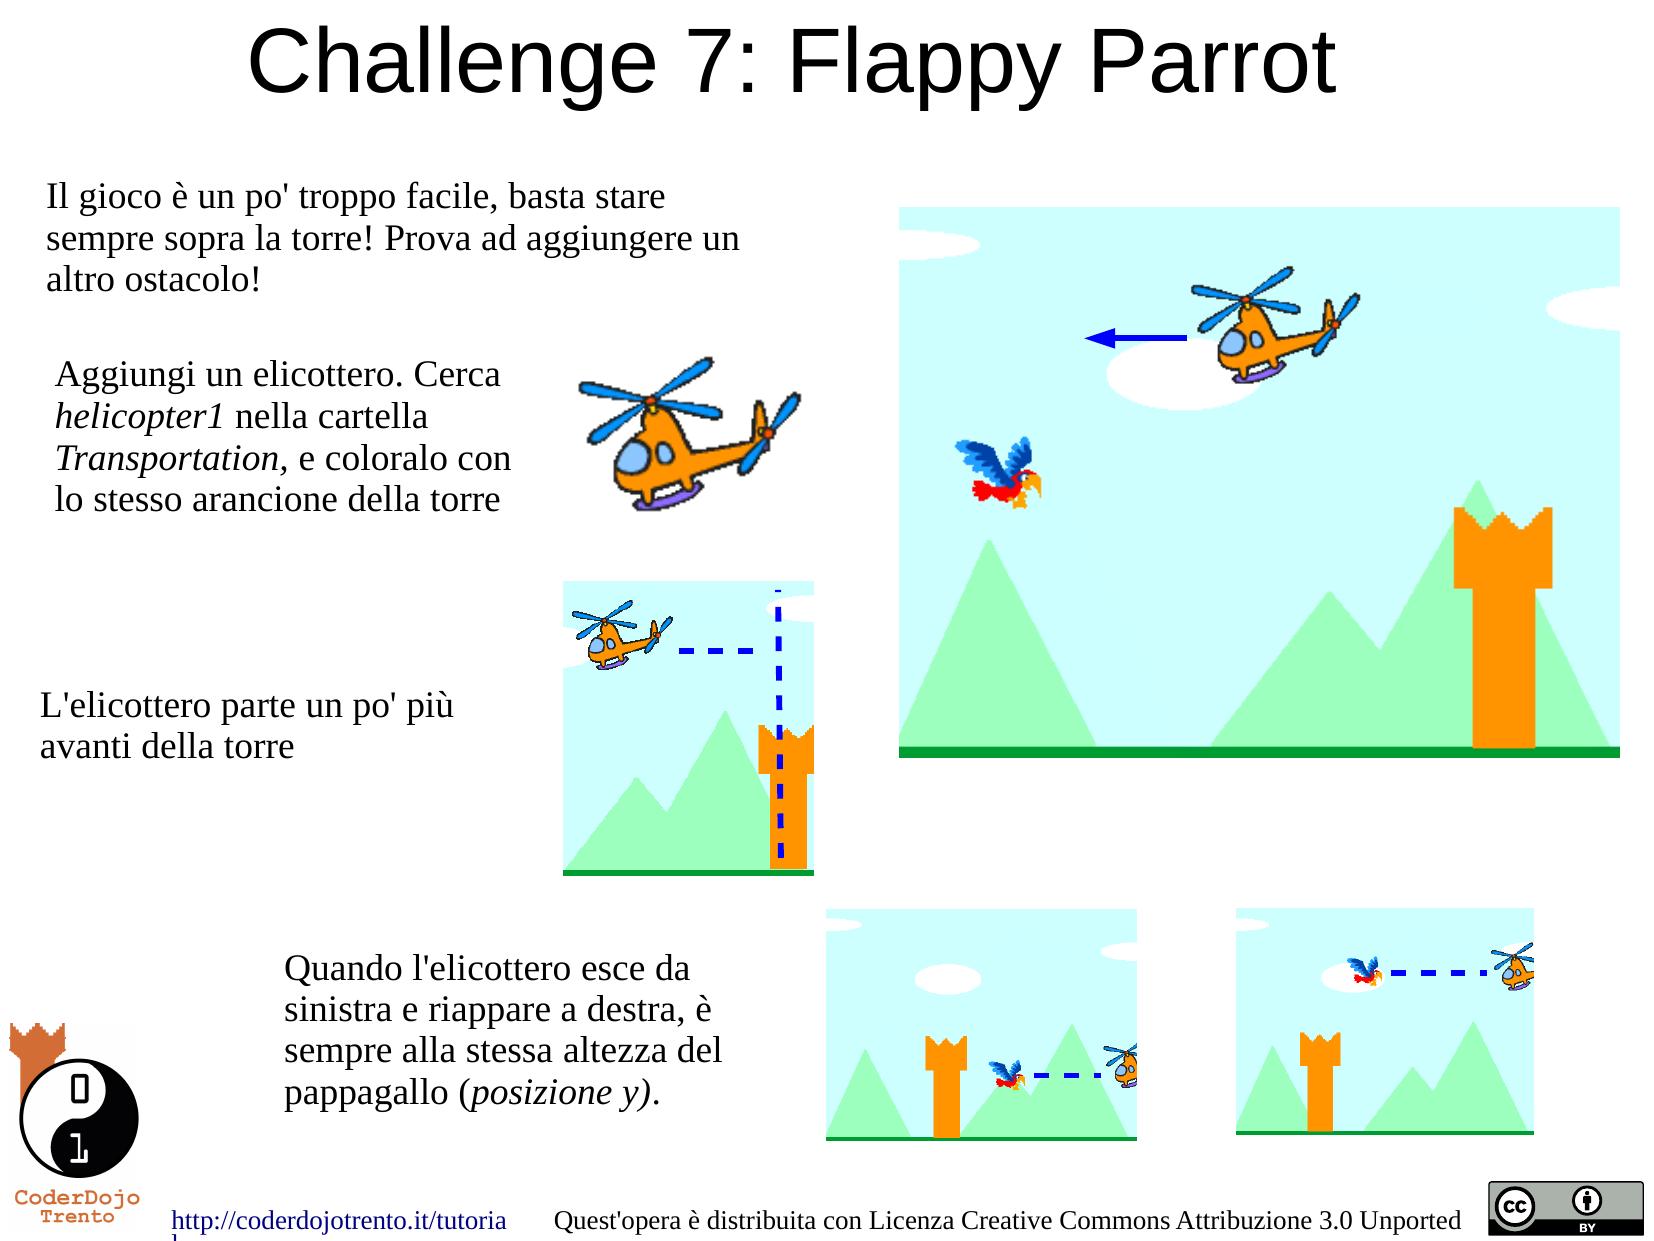

# Challenge 7: Flappy Parrot
Il gioco è un po' troppo facile, basta stare sempre sopra la torre! Prova ad aggiungere un altro ostacolo!
Aggiungi un elicottero. Cerca helicopter1 nella cartella Transportation, e coloralo con lo stesso arancione della torre
L'elicottero parte un po' più avanti della torre
Quando l'elicottero esce da sinistra e riappare a destra, è sempre alla stessa altezza del pappagallo (posizione y).
http://coderdojotrento.it/tutorial
 Quest'opera è distribuita con Licenza Creative Commons Attribuzione 3.0 Unported